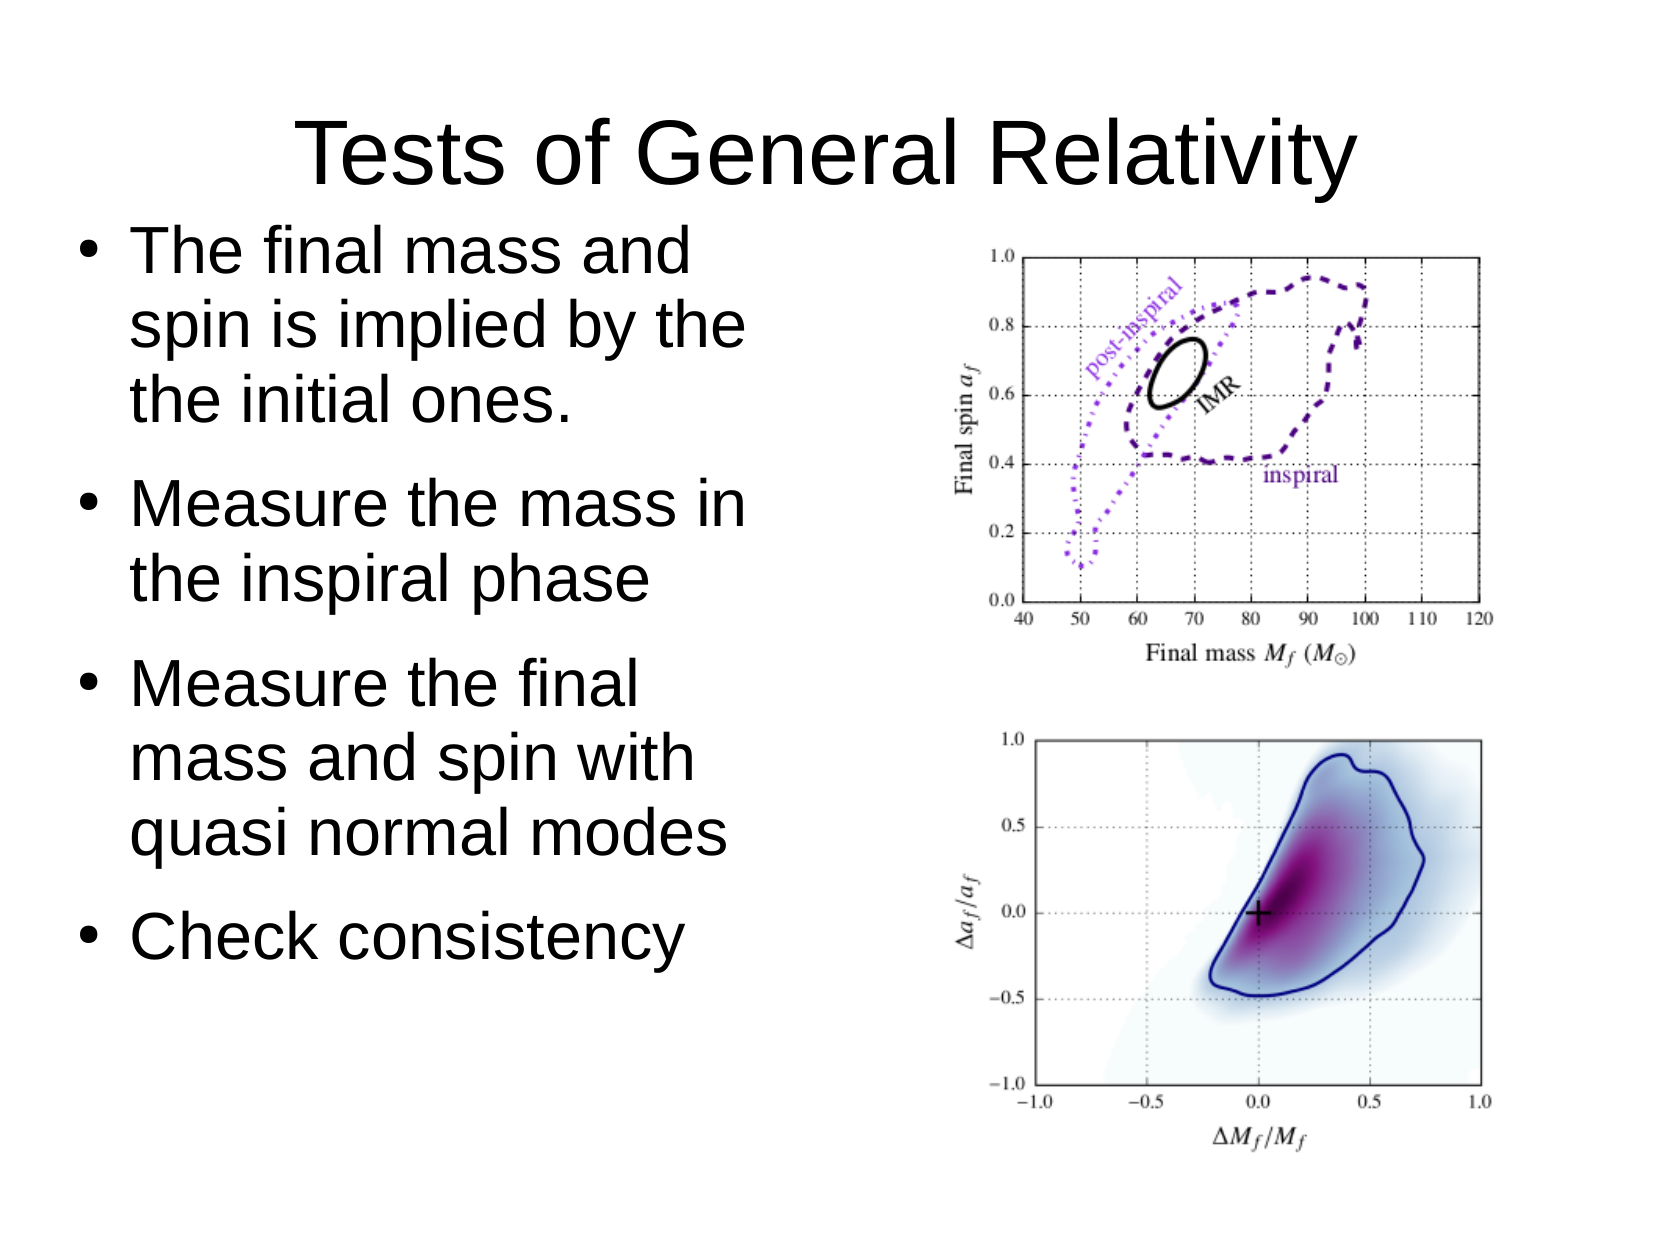

# Tests of General Relativity
The final mass and spin is implied by the the initial ones.
Measure the mass in the inspiral phase
Measure the final mass and spin with quasi normal modes
Check consistency